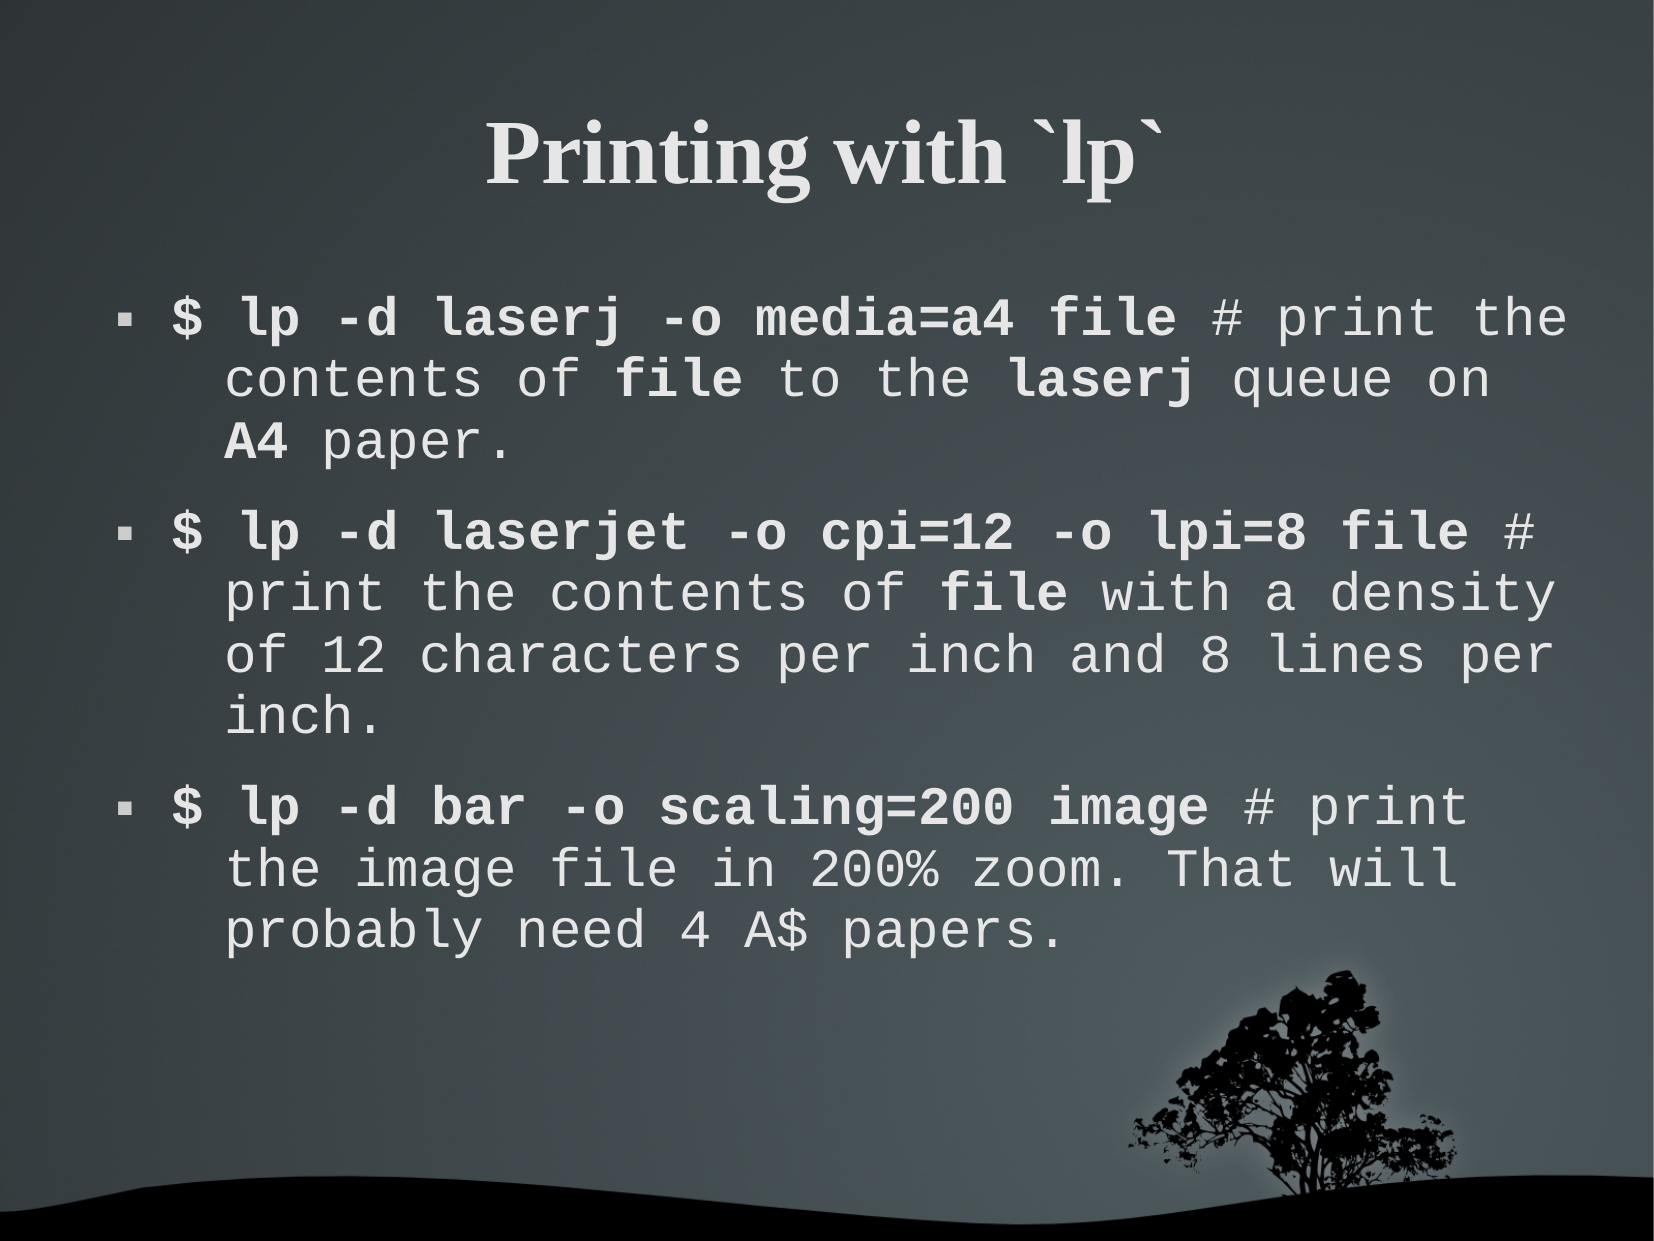

# Printing with `lp`
$ lp -d laserj -o media=a4 file # print the contents of file to the laserj queue on Α4 paper.
$ lp -d laserjet -o cpi=12 -o lpi=8 file # print the contents of file with a density of 12 characters per inch and 8 lines per inch.
$ lp -d bar -o scaling=200 image # print the image file in 200% zoom. That will probably need 4 A$ papers.